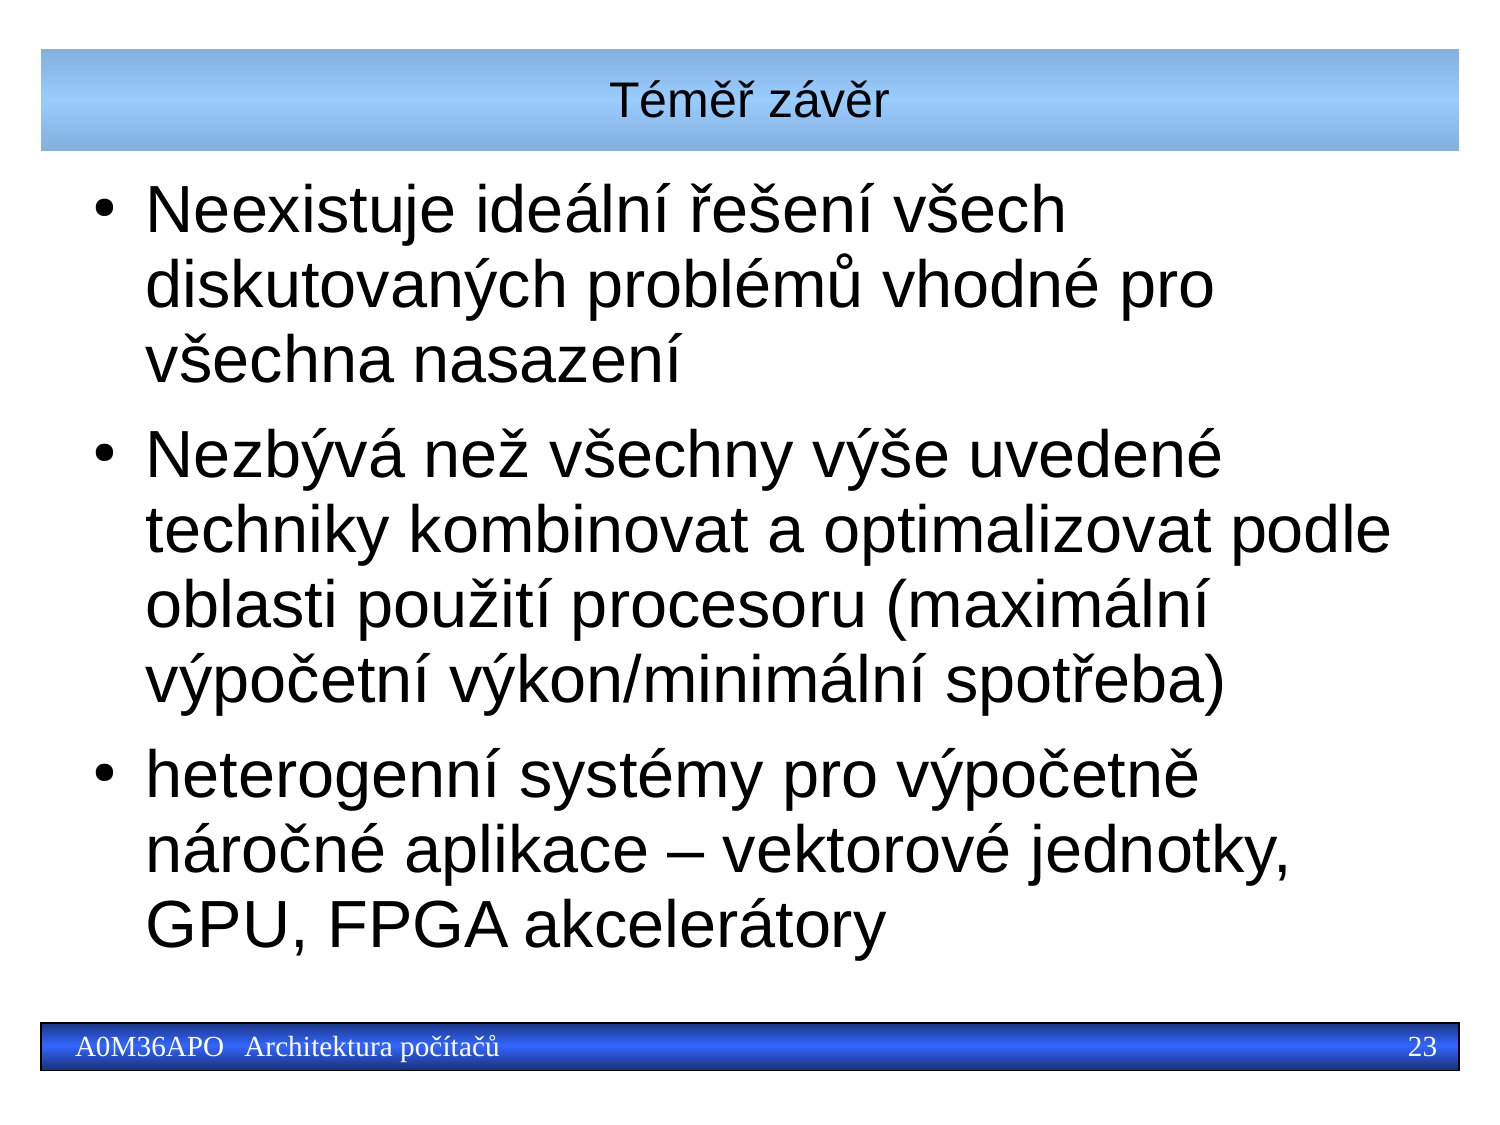

# Téměř závěr
Neexistuje ideální řešení všech diskutovaných problémů vhodné pro všechna nasazení
Nezbývá než všechny výše uvedené techniky kombinovat a optimalizovat podle oblasti použití procesoru (maximální výpočetní výkon/minimální spotřeba)
heterogenní systémy pro výpočetně náročné aplikace – vektorové jednotky, GPU, FPGA akcelerátory
A0M36APO Architektura počítačů
23